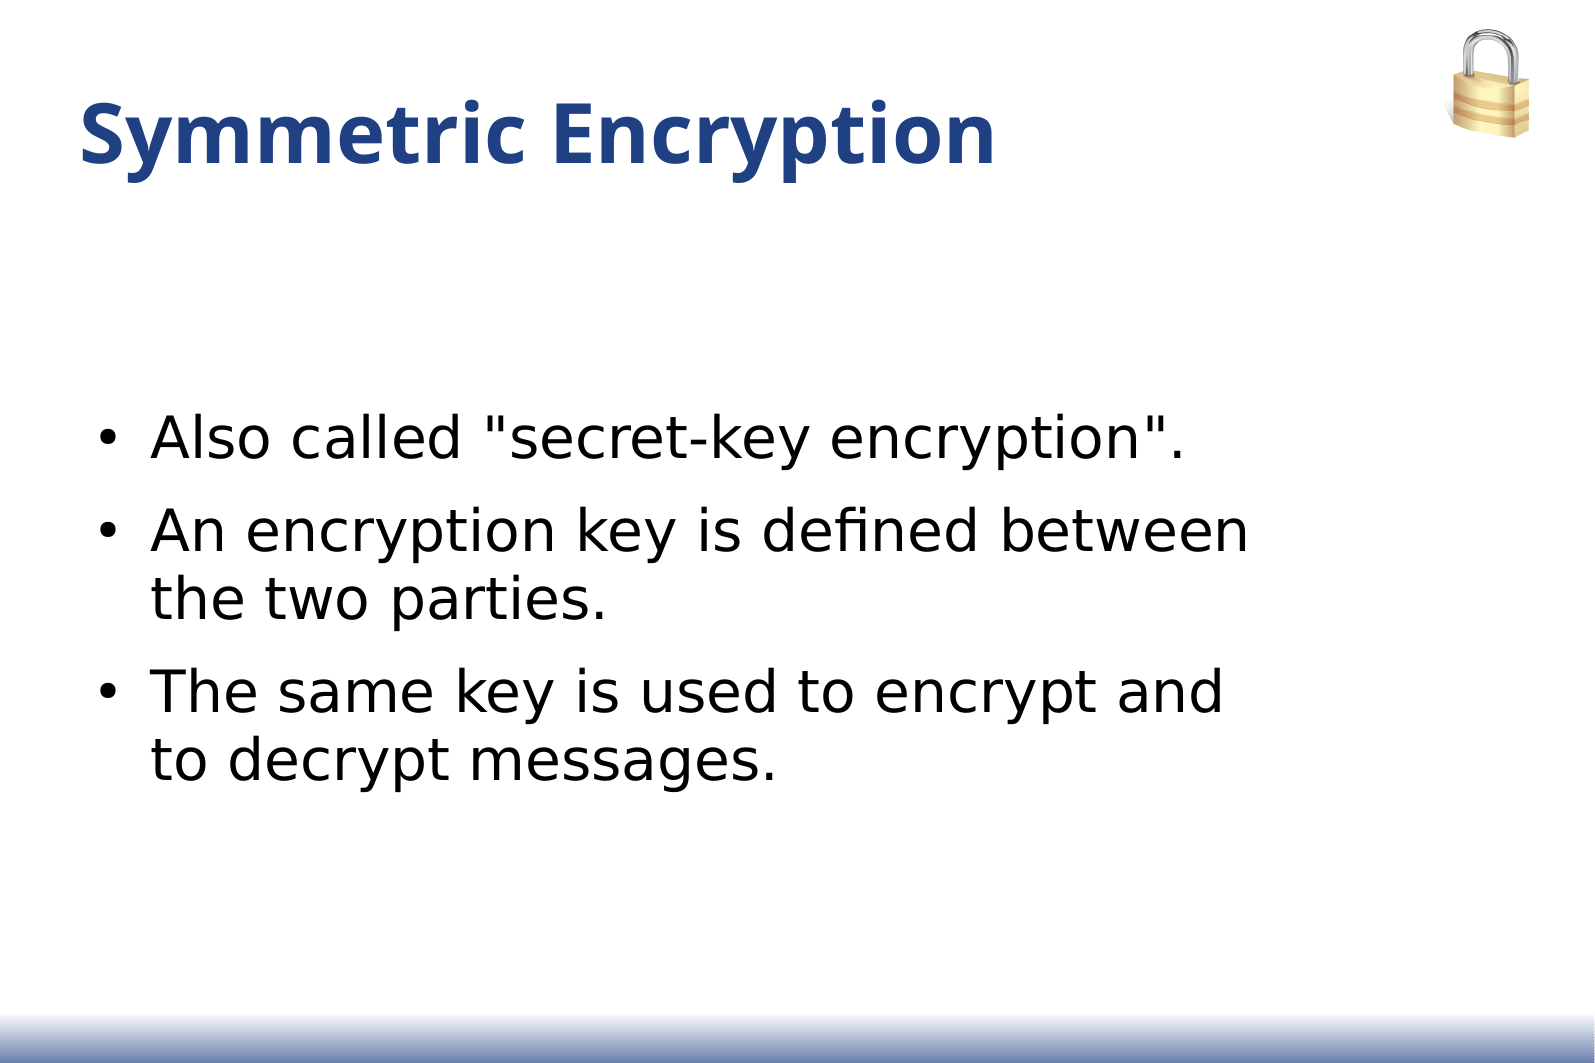

# Symmetric Encryption
Also called "secret-key encryption".
An encryption key is defined between
the two parties.
The same key is used to encrypt and
to decrypt messages.